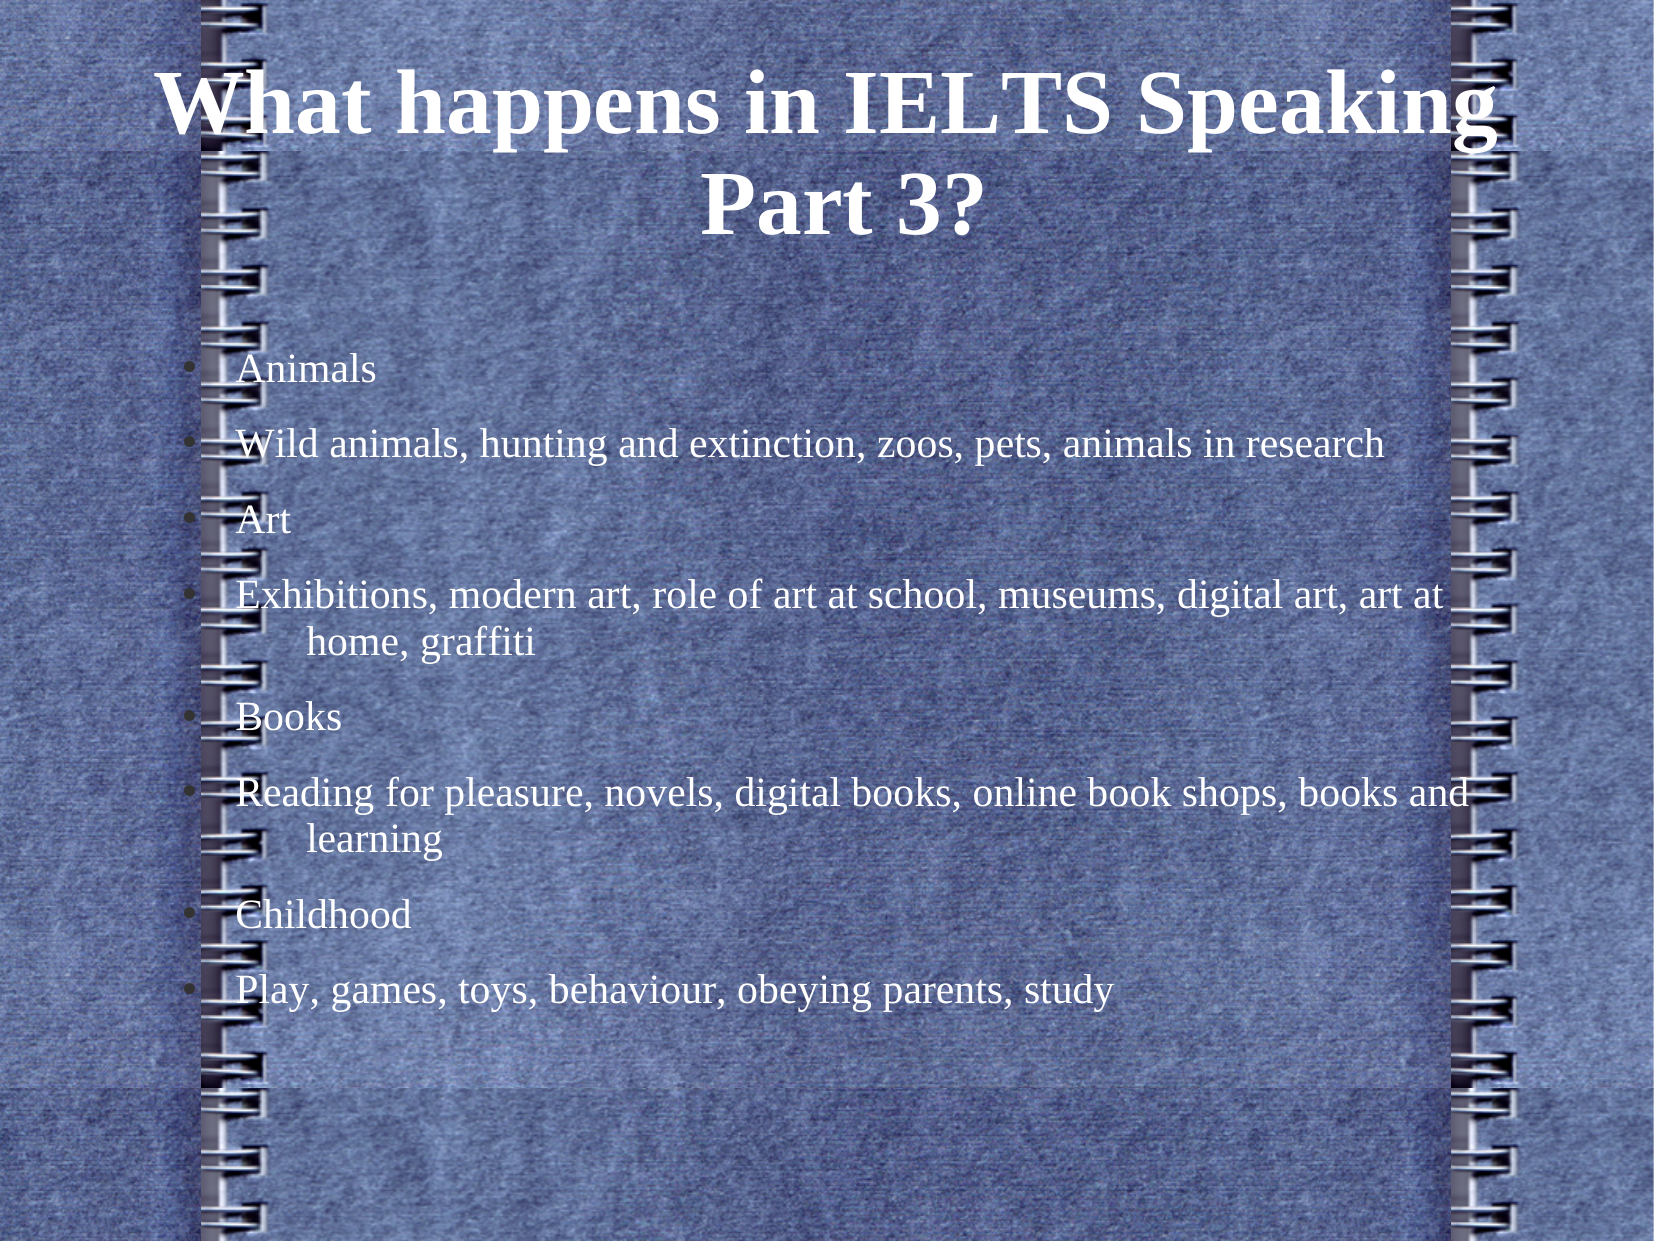

# What happens in IELTS Speaking Part 3?
Animals
Wild animals, hunting and extinction, zoos, pets, animals in research
Art
Exhibitions, modern art, role of art at school, museums, digital art, art at home, graffiti
Books
Reading for pleasure, novels, digital books, online book shops, books and learning
Childhood
Play, games, toys, behaviour, obeying parents, study